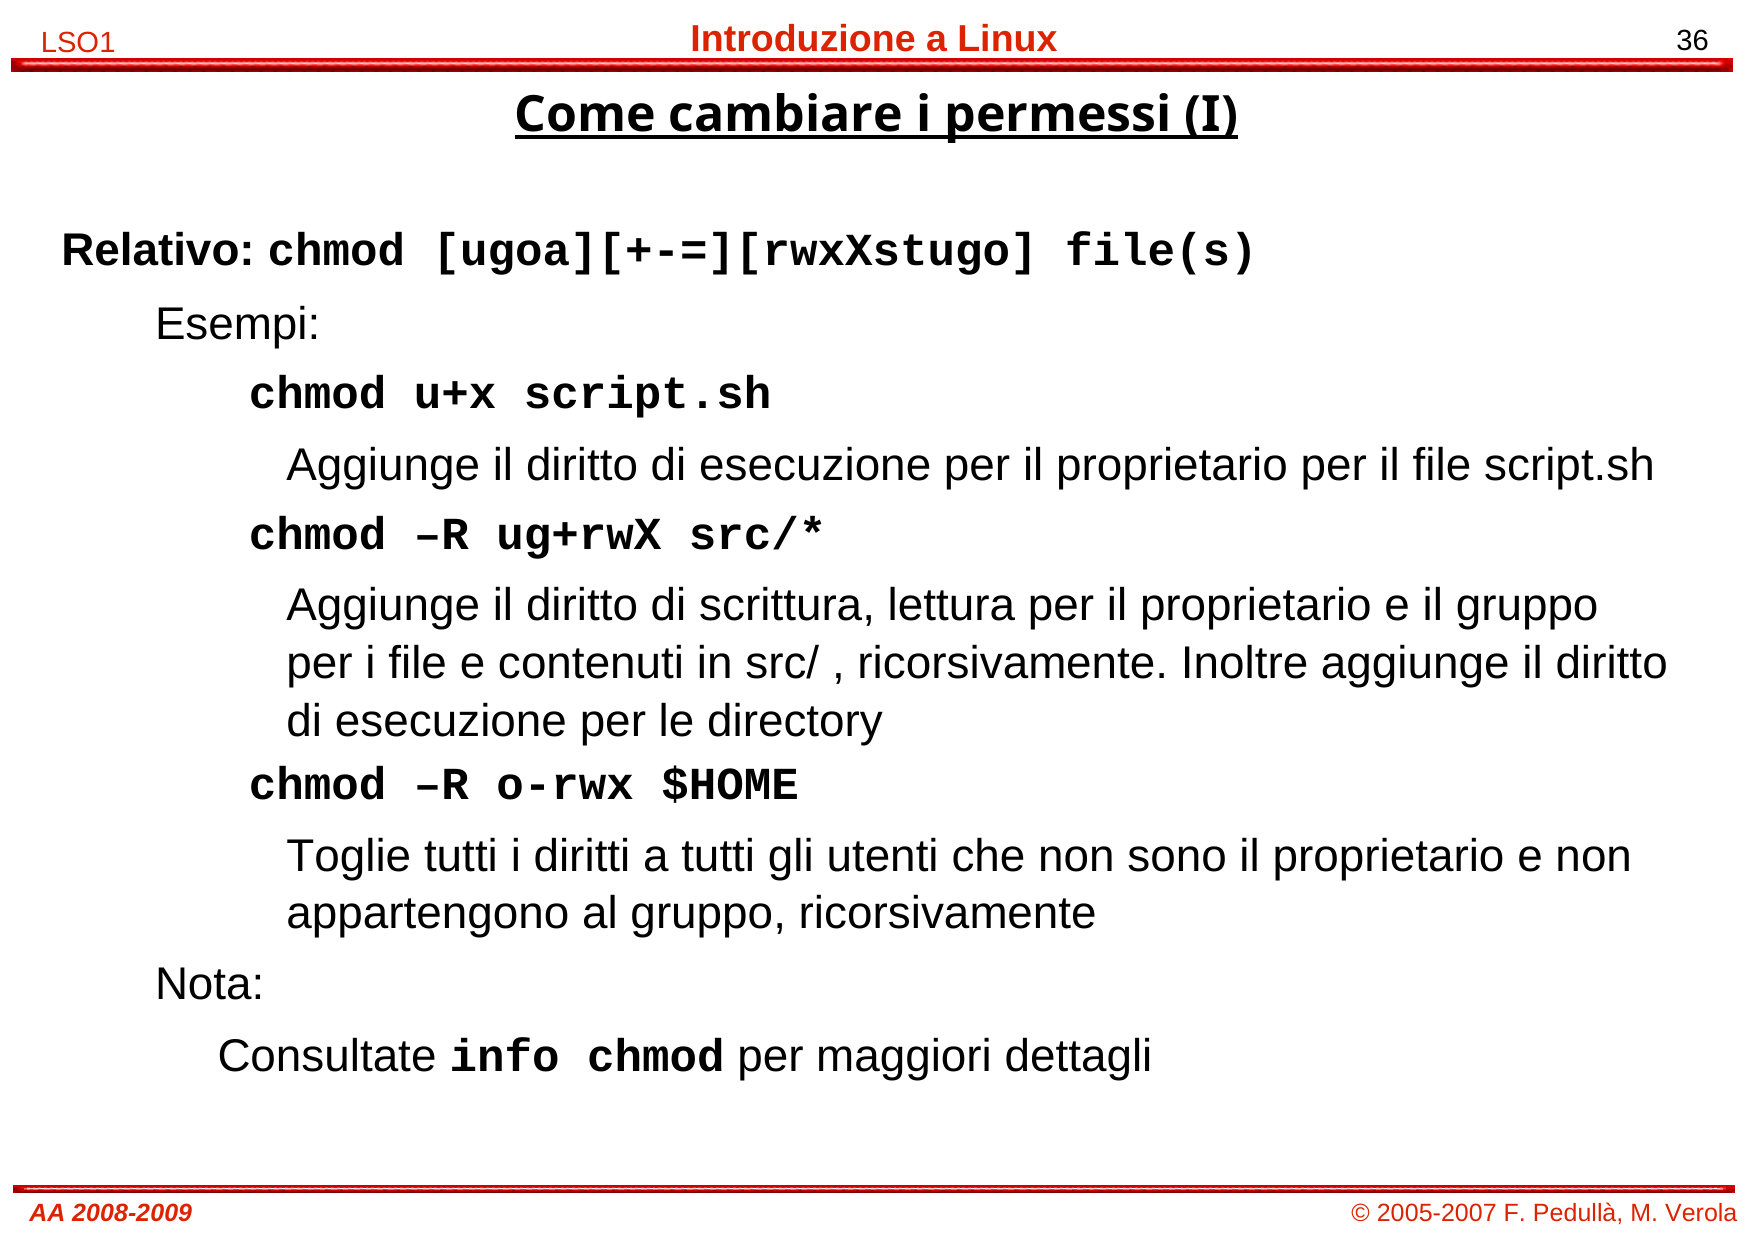

# Come cambiare i permessi (I)
Relativo: chmod [ugoa][+-=][rwxXstugo] file(s)
Esempi:
chmod u+x script.sh
	Aggiunge il diritto di esecuzione per il proprietario per il file script.sh
chmod –R ug+rwX src/*
	Aggiunge il diritto di scrittura, lettura per il proprietario e il gruppo per i file e contenuti in src/ , ricorsivamente. Inoltre aggiunge il diritto di esecuzione per le directory
chmod –R o-rwx $HOME
	Toglie tutti i diritti a tutti gli utenti che non sono il proprietario e non appartengono al gruppo, ricorsivamente
Nota:
	Consultate info chmod per maggiori dettagli